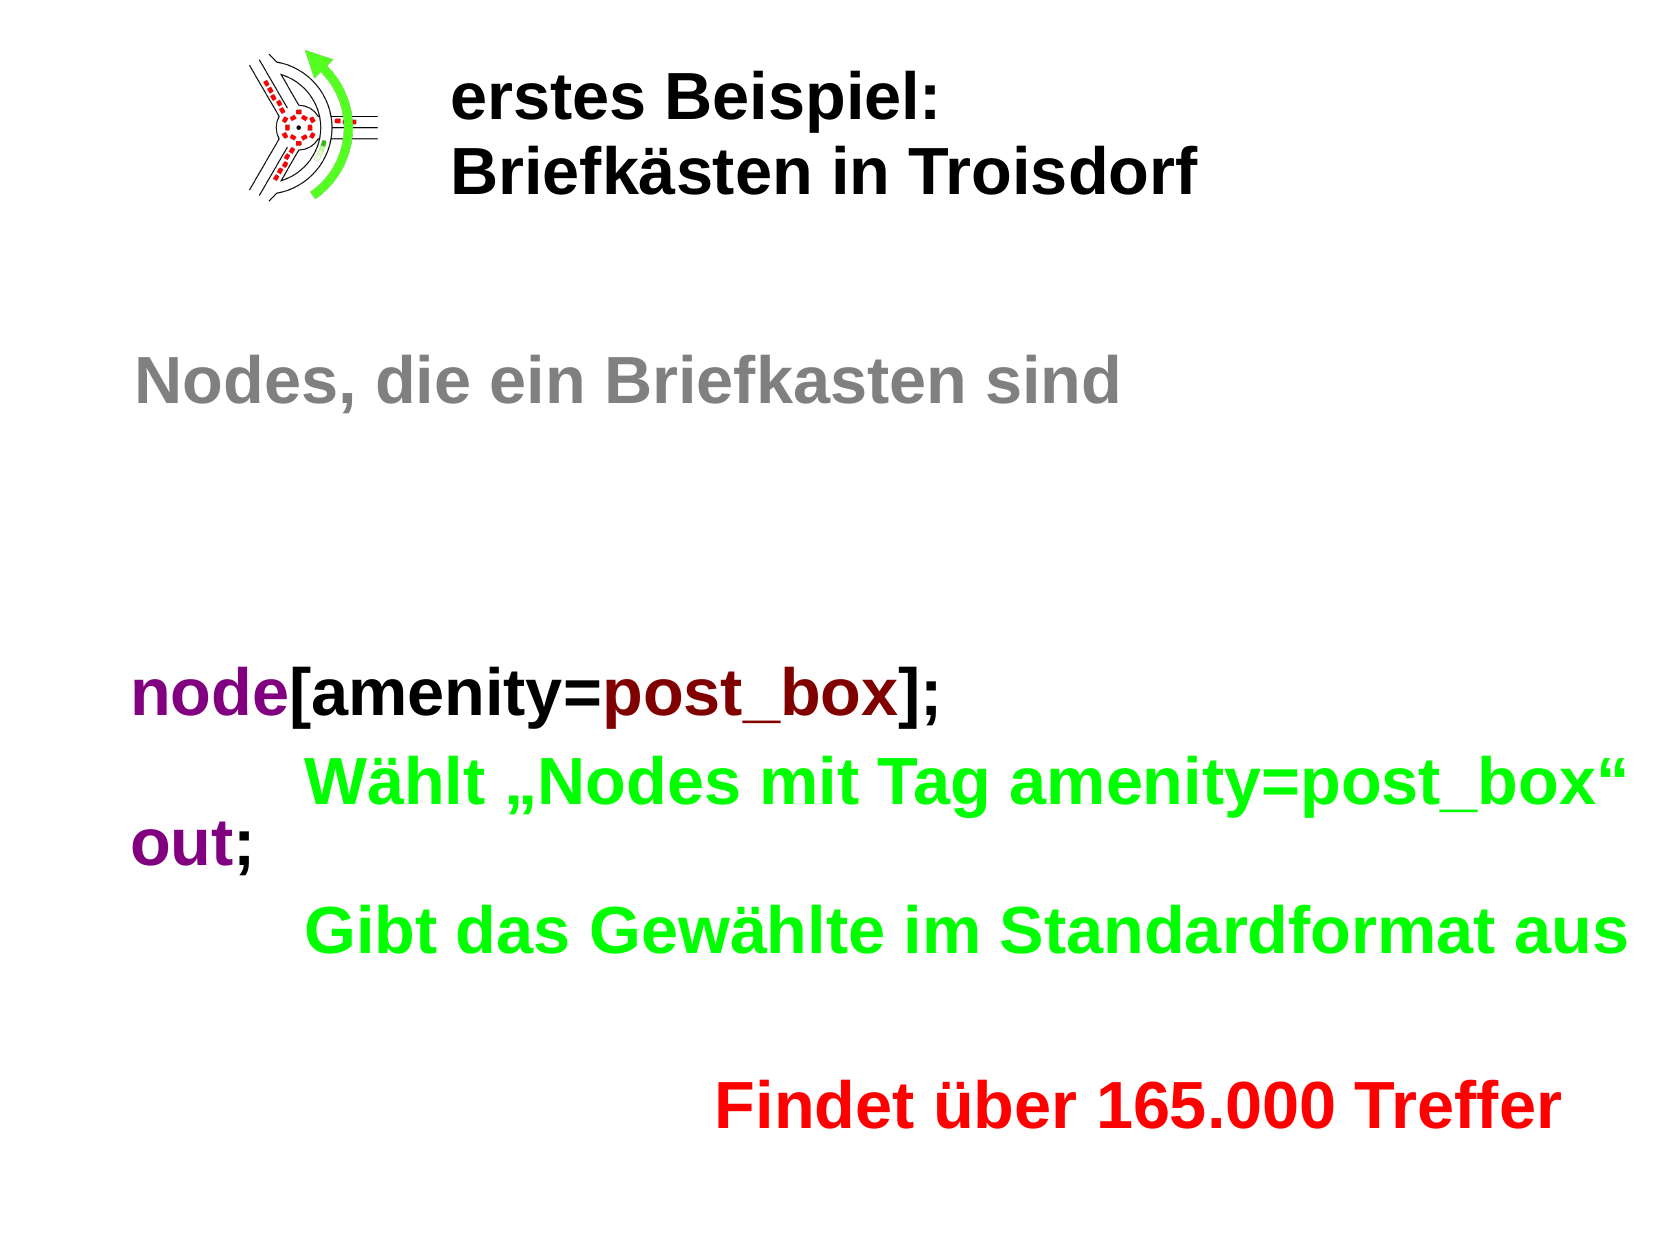

erstes Beispiel:
Briefkästen in Troisdorf
Nodes, die ein Briefkasten sind
node[amenity=post_box];
out;
Wählt „Nodes mit Tag amenity=post_box“
Gibt das Gewählte im Standardformat aus
Findet über 165.000 Treffer